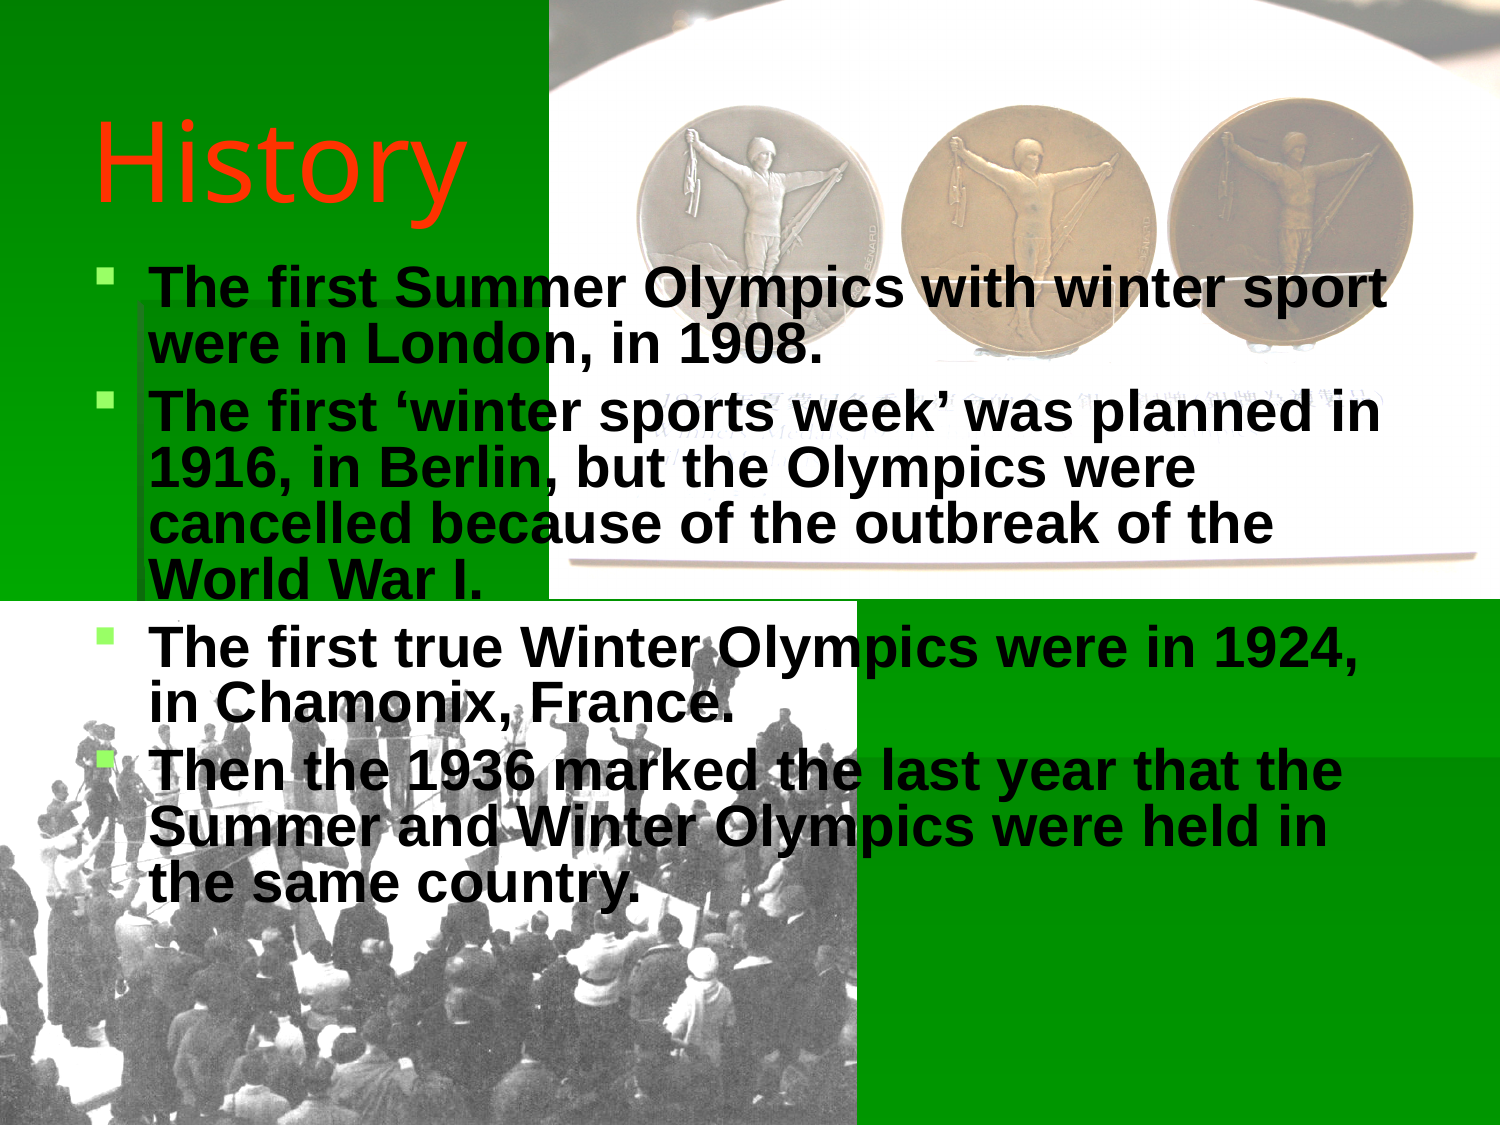

# History
The first Summer Olympics with winter sport were in London, in 1908.
The first ‘winter sports week’ was planned in 1916, in Berlin, but the Olympics were cancelled because of the outbreak of the World War I.
The first true Winter Olympics were in 1924, in Chamonix, France.
Then the 1936 marked the last year that the Summer and Winter Olympics were held in the same country.